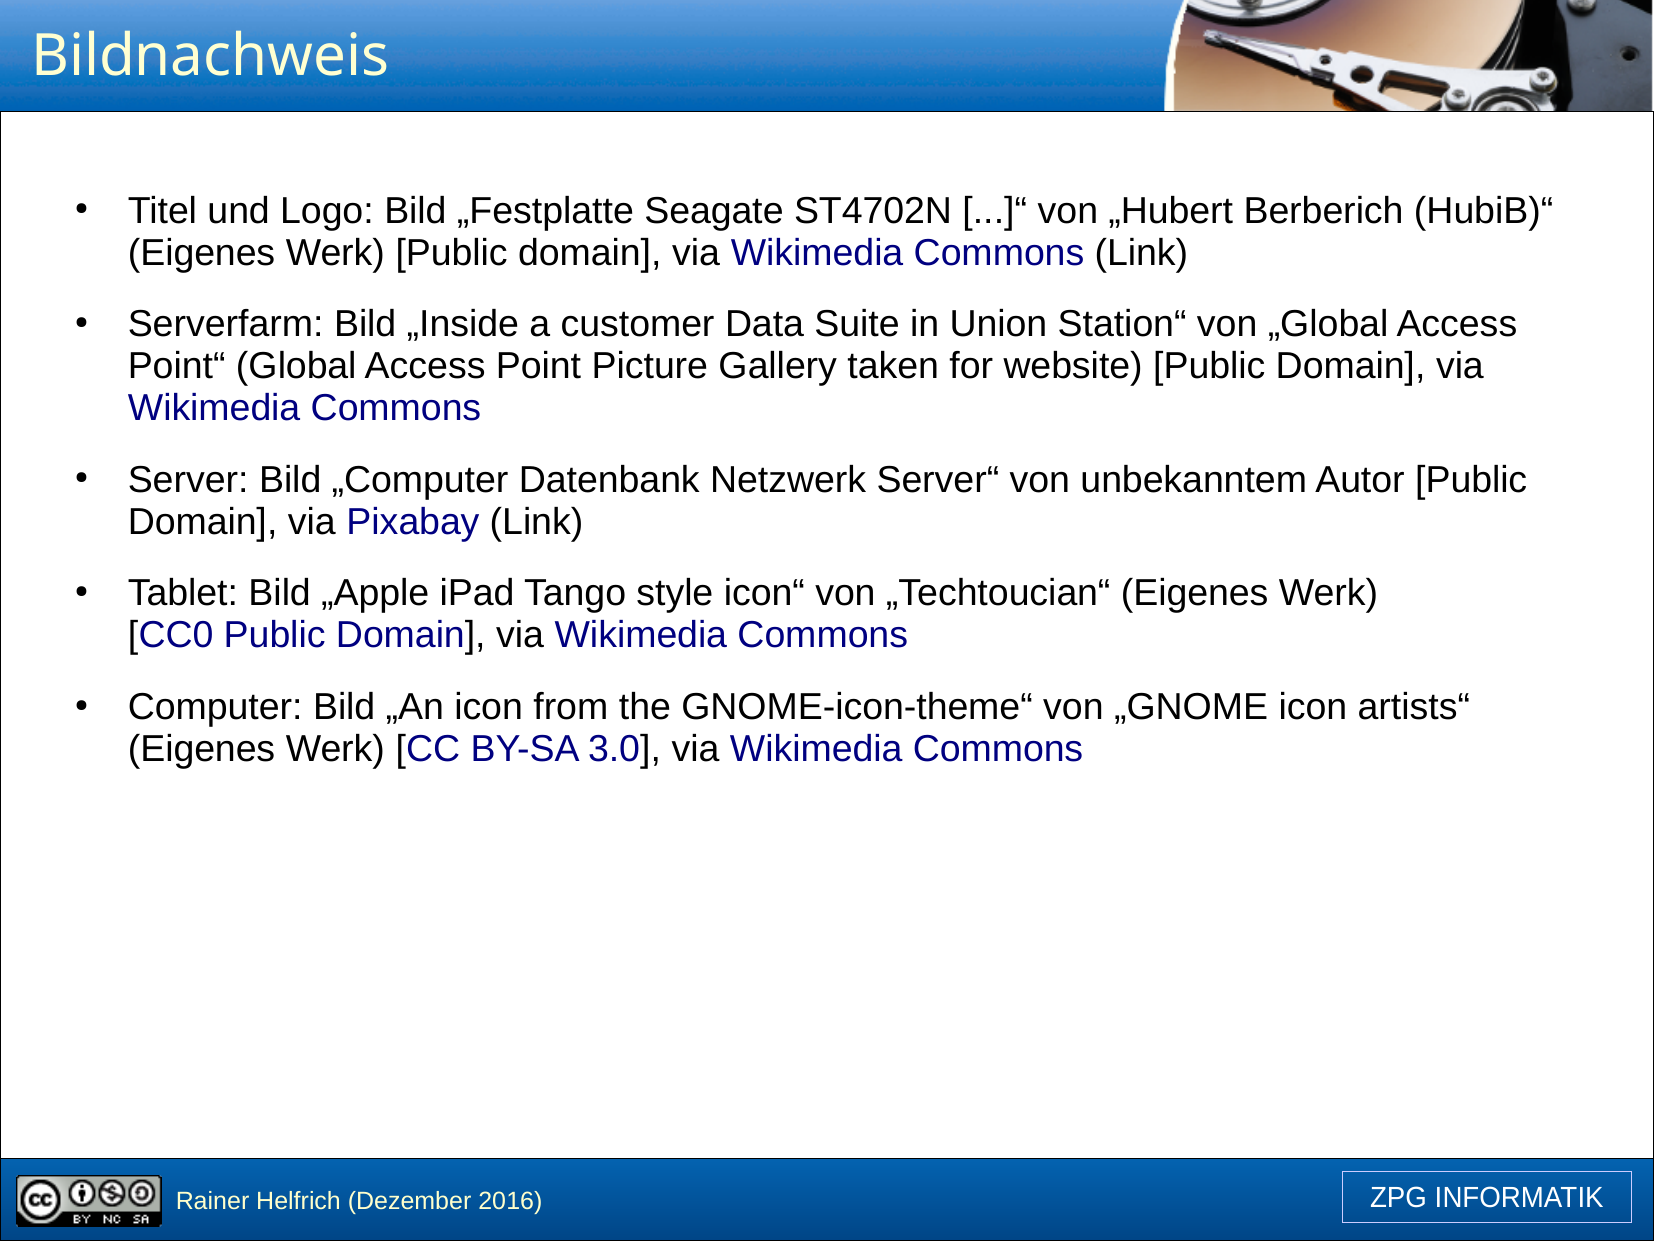

# Bildnachweis
Titel und Logo: Bild „Festplatte Seagate ST4702N [...]“ von „Hubert Berberich (HubiB)“ (Eigenes Werk) [Public domain], via Wikimedia Commons (Link)
Serverfarm: Bild „Inside a customer Data Suite in Union Station“ von „Global Access Point“ (Global Access Point Picture Gallery taken for website) [Public Domain], via Wikimedia Commons
Server: Bild „Computer Datenbank Netzwerk Server“ von unbekanntem Autor [Public Domain], via Pixabay (Link)
Tablet: Bild „Apple iPad Tango style icon“ von „Techtoucian“ (Eigenes Werk)
[CC0 Public Domain], via Wikimedia Commons
Computer: Bild „An icon from the GNOME-icon-theme“ von „GNOME icon artists“ (Eigenes Werk) [CC BY-SA 3.0], via Wikimedia Commons
6